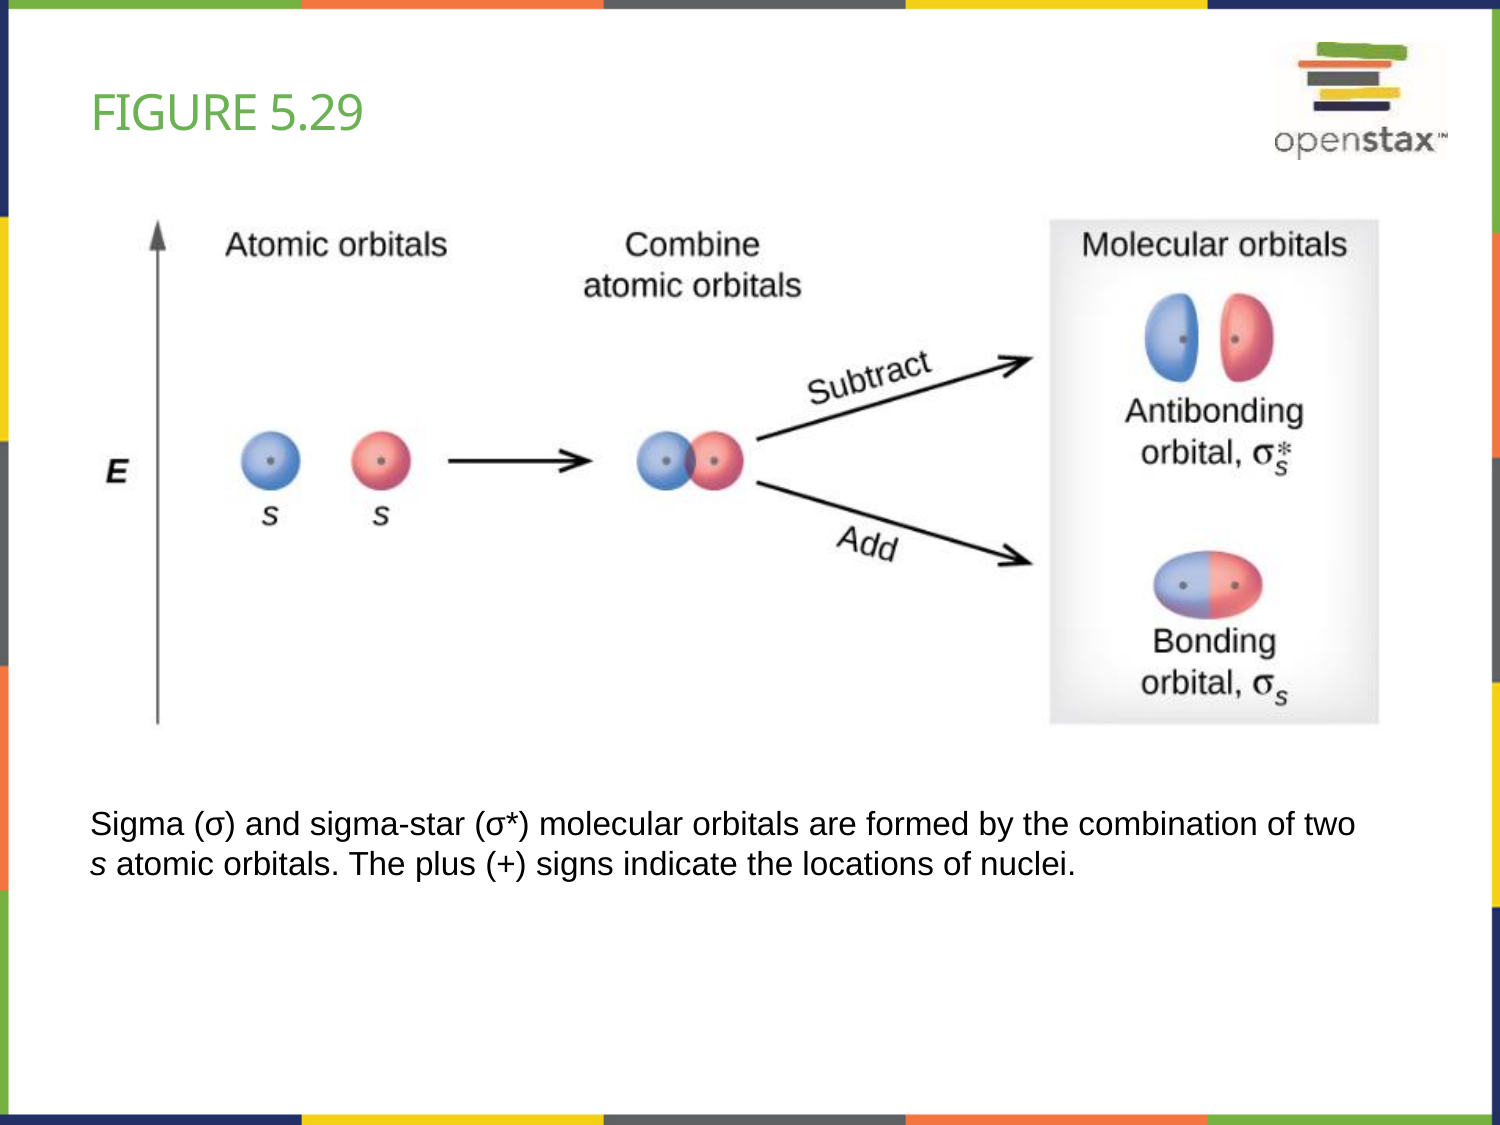

# Figure 5.29
Sigma (σ) and sigma-star (σ*) molecular orbitals are formed by the combination of two s atomic orbitals. The plus (+) signs indicate the locations of nuclei.